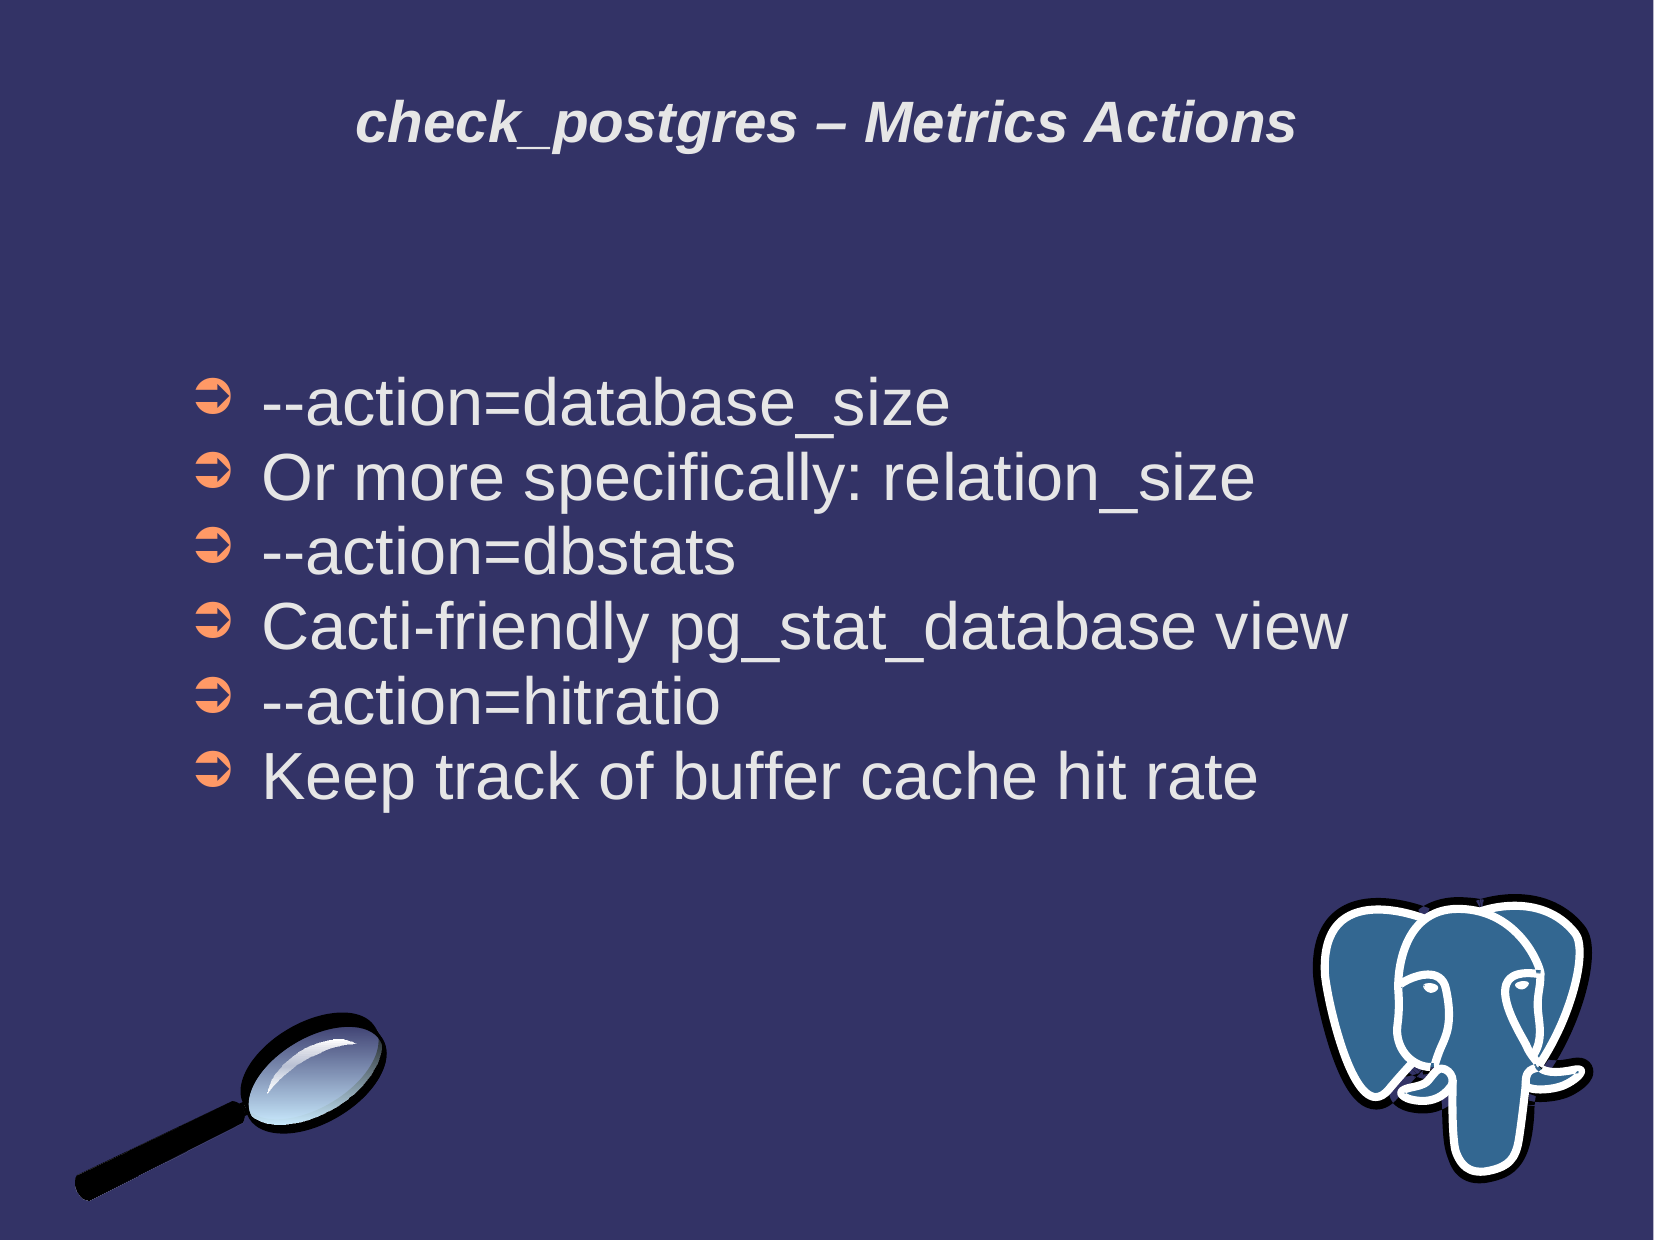

# check_postgres – Metrics Actions
--action=database_size
Or more specifically: relation_size
--action=dbstats
Cacti-friendly pg_stat_database view
--action=hitratio
Keep track of buffer cache hit rate